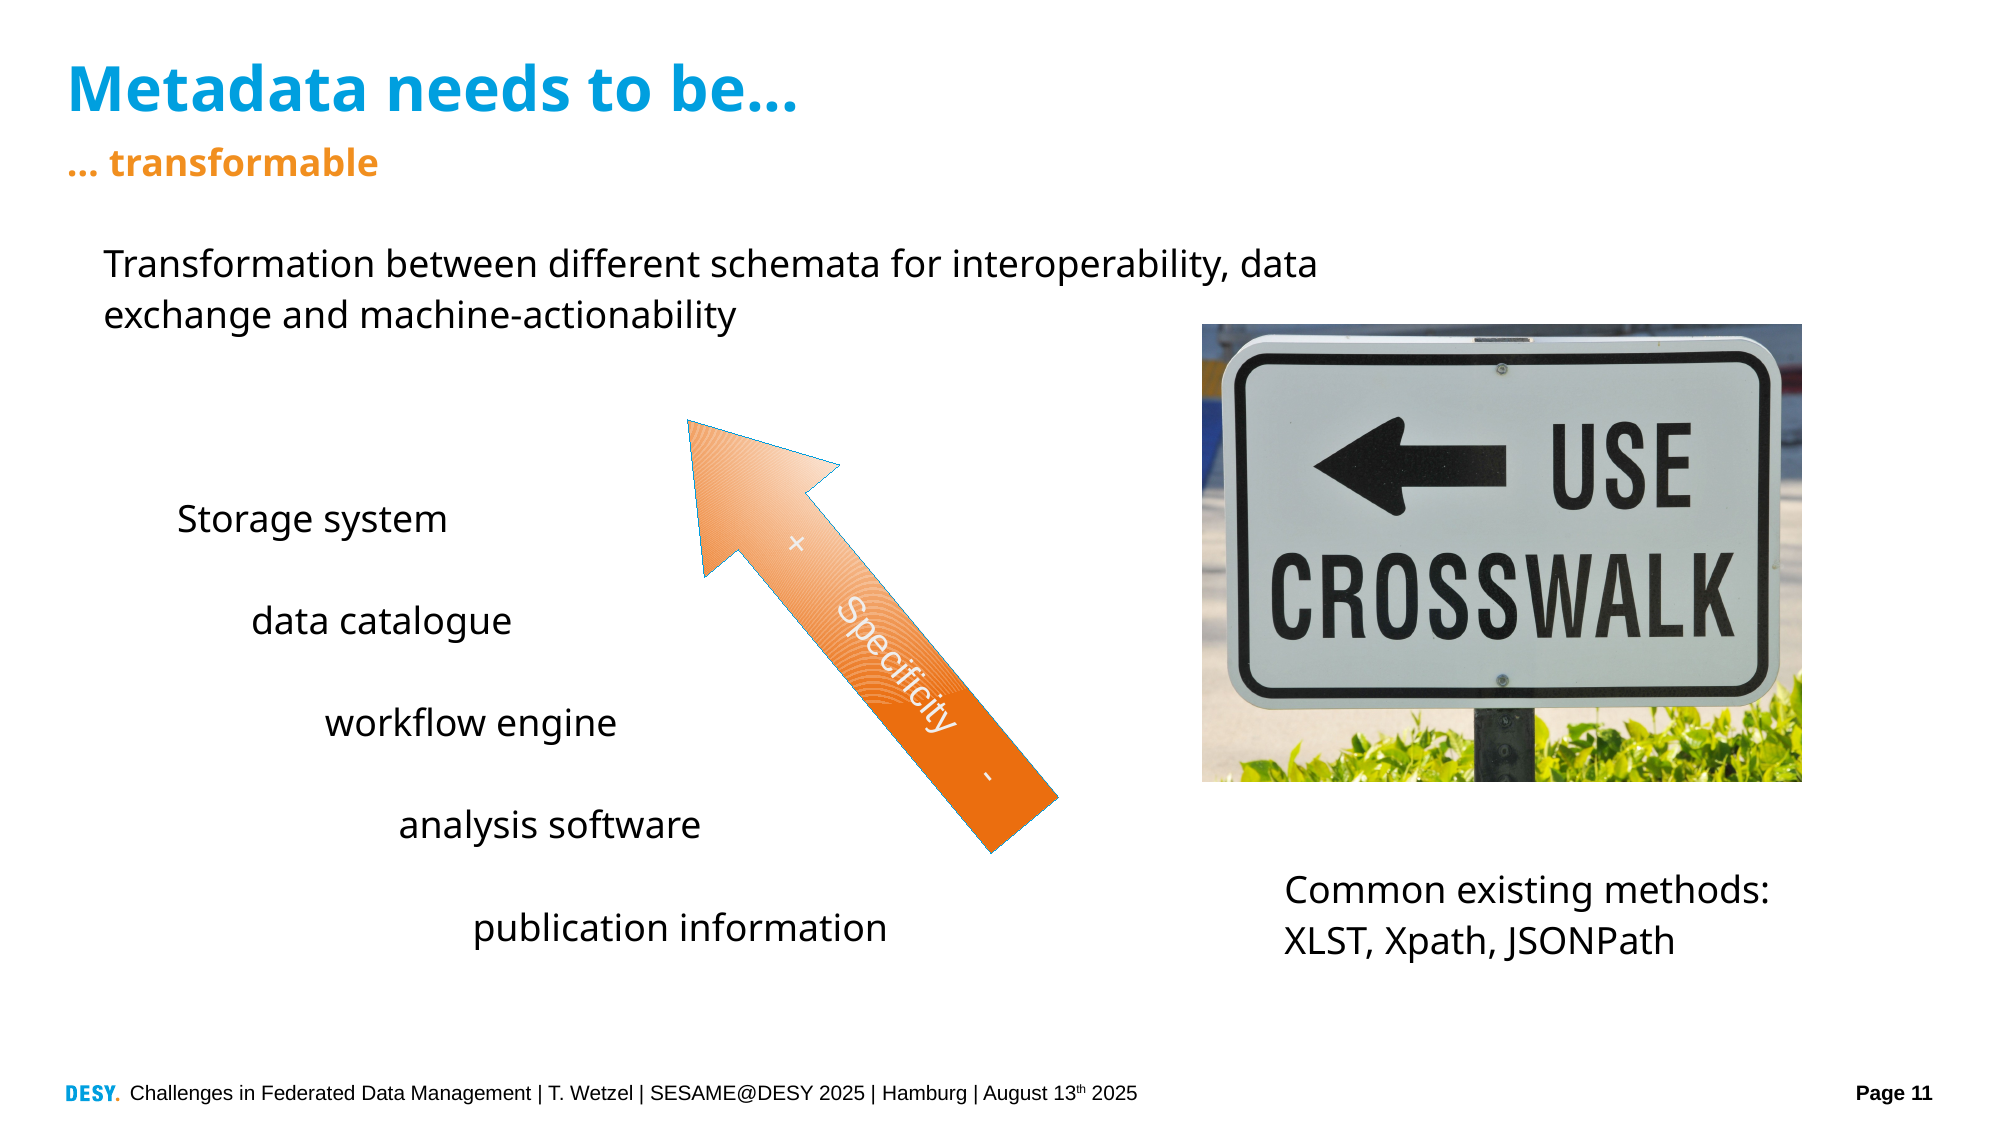

# Metadata needs to be...
… transformable
Transformation between different schemata for interoperability, data exchange and machine-actionability
	Storage system
		data catalogue
			workflow engine
 				analysis software
					publication information
 + Specificity -
Common existing methods:
XLST, Xpath, JSONPath